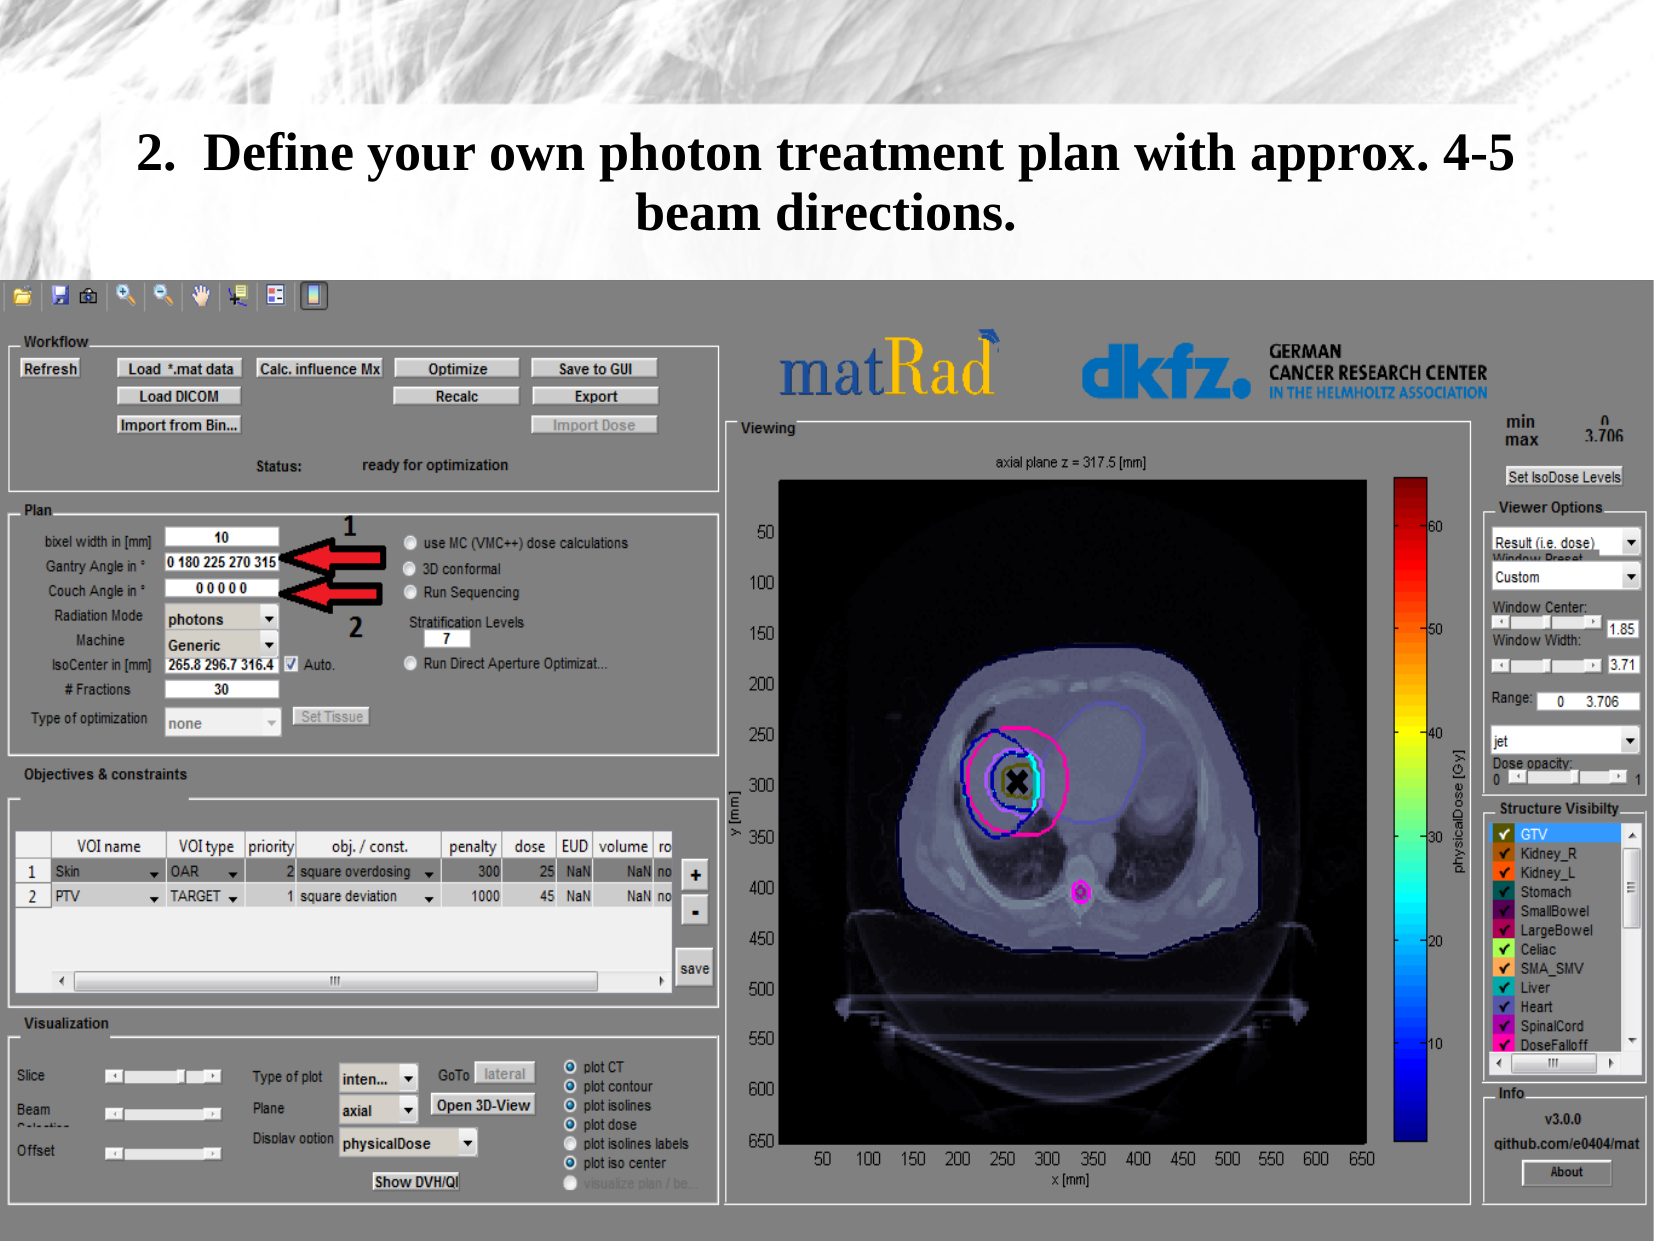

# 2. Define your own photon treatment plan with approx. 4-5 beam directions.